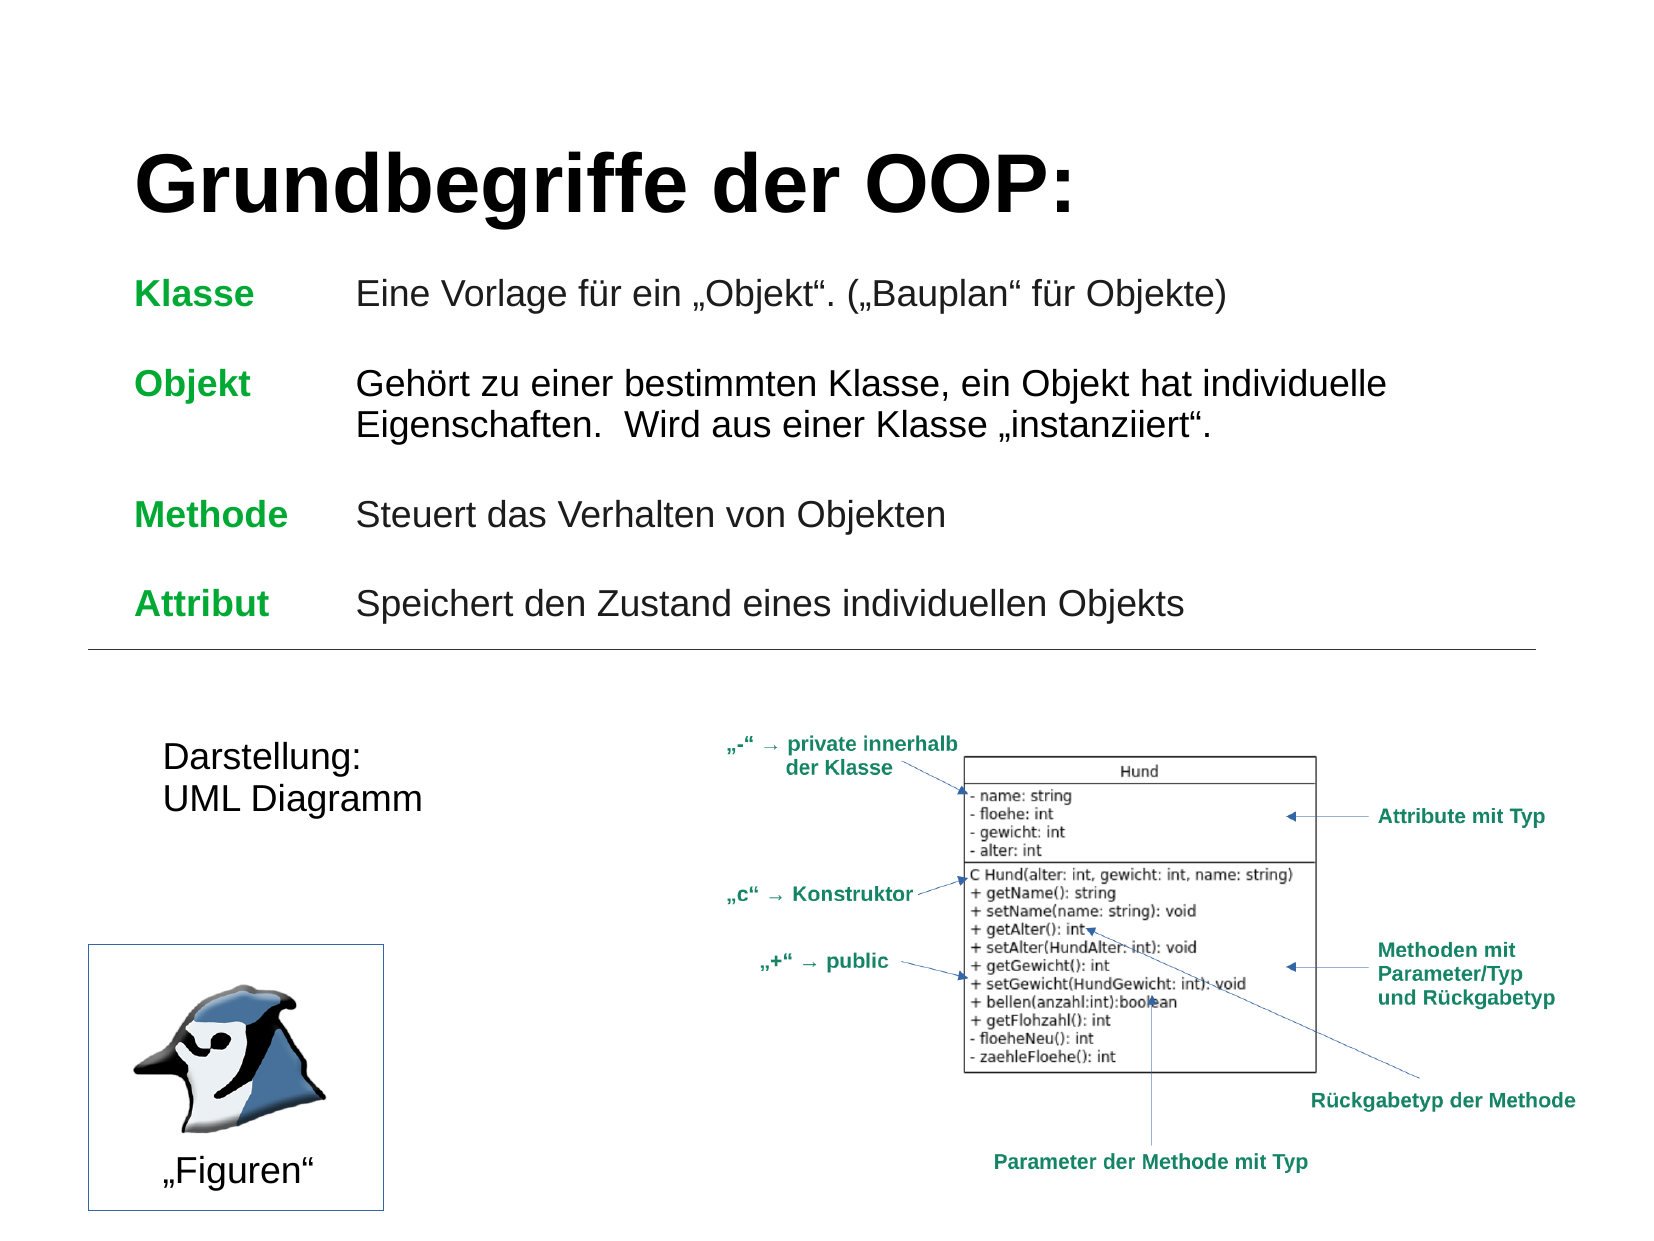

Grundbegriffe der OOP:
Klasse		Eine Vorlage für ein „Objekt“. („Bauplan“ für Objekte)
Objekt 		Gehört zu einer bestimmten Klasse, ein Objekt hat individuelle
			Eigenschaften. Wird aus einer Klasse „instanziiert“.
Methode	Steuert das Verhalten von Objekten
Attribut		Speichert den Zustand eines individuellen Objekts
Darstellung: UML Diagramm
„Figuren“